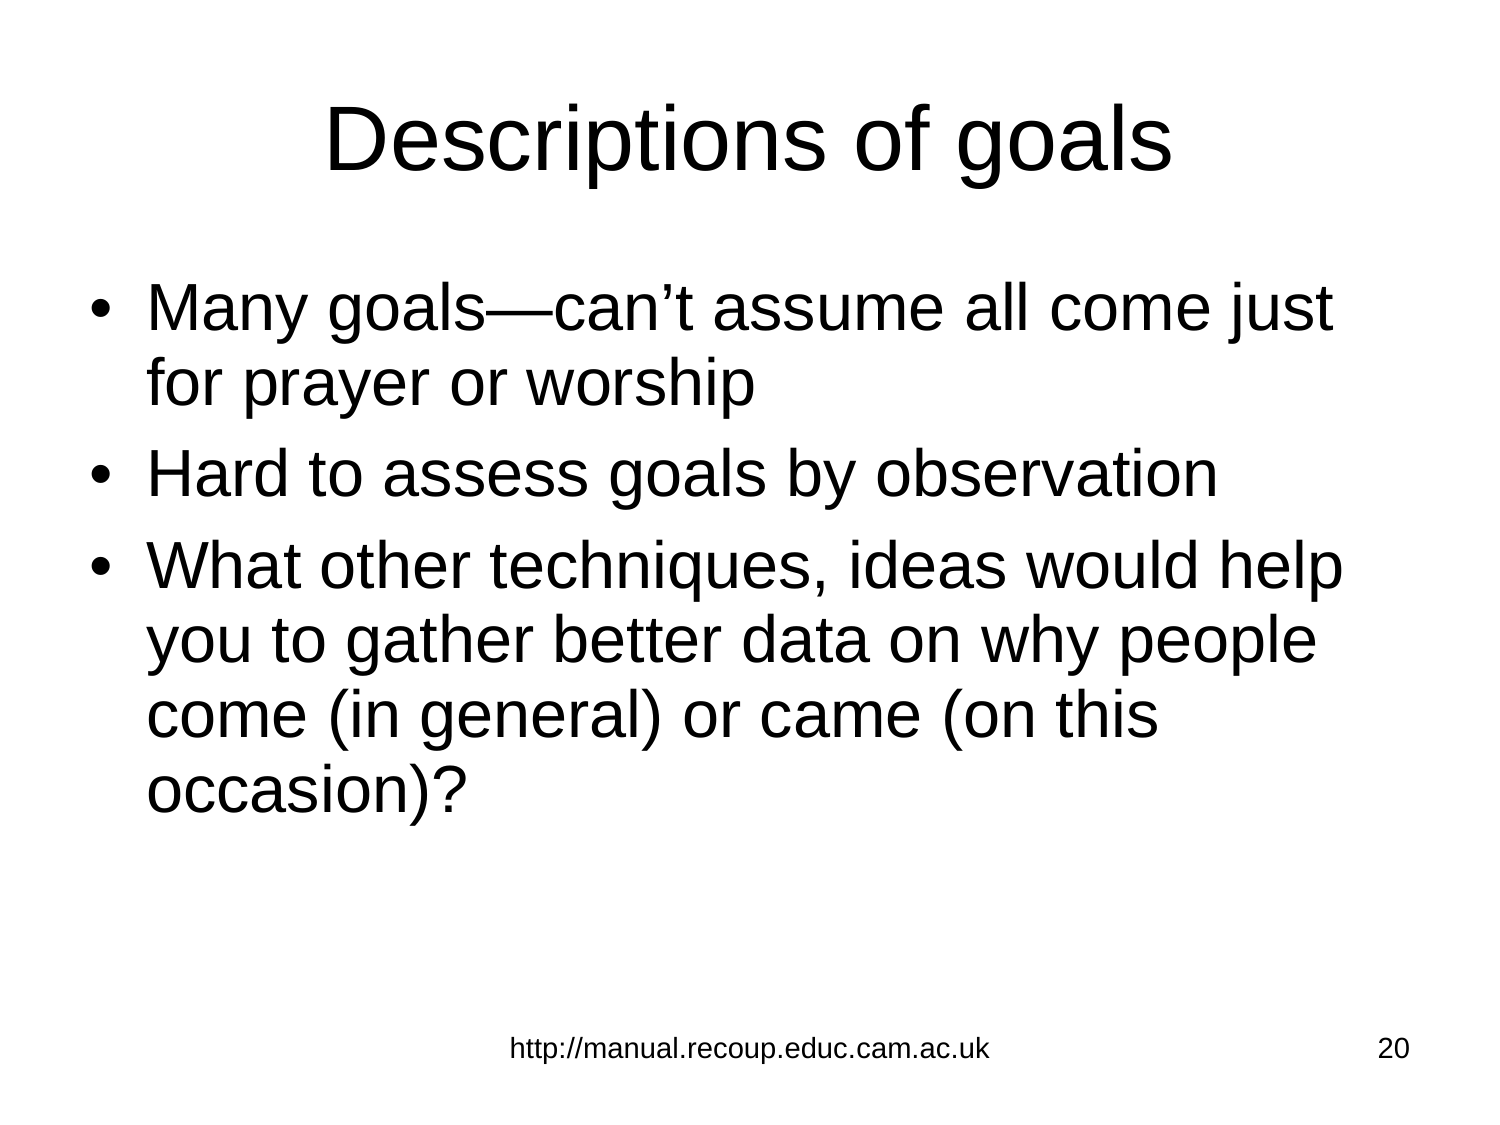

# Descriptions of goals
Many goals—can’t assume all come just for prayer or worship
Hard to assess goals by observation
What other techniques, ideas would help you to gather better data on why people come (in general) or came (on this occasion)?
http://manual.recoup.educ.cam.ac.uk
20